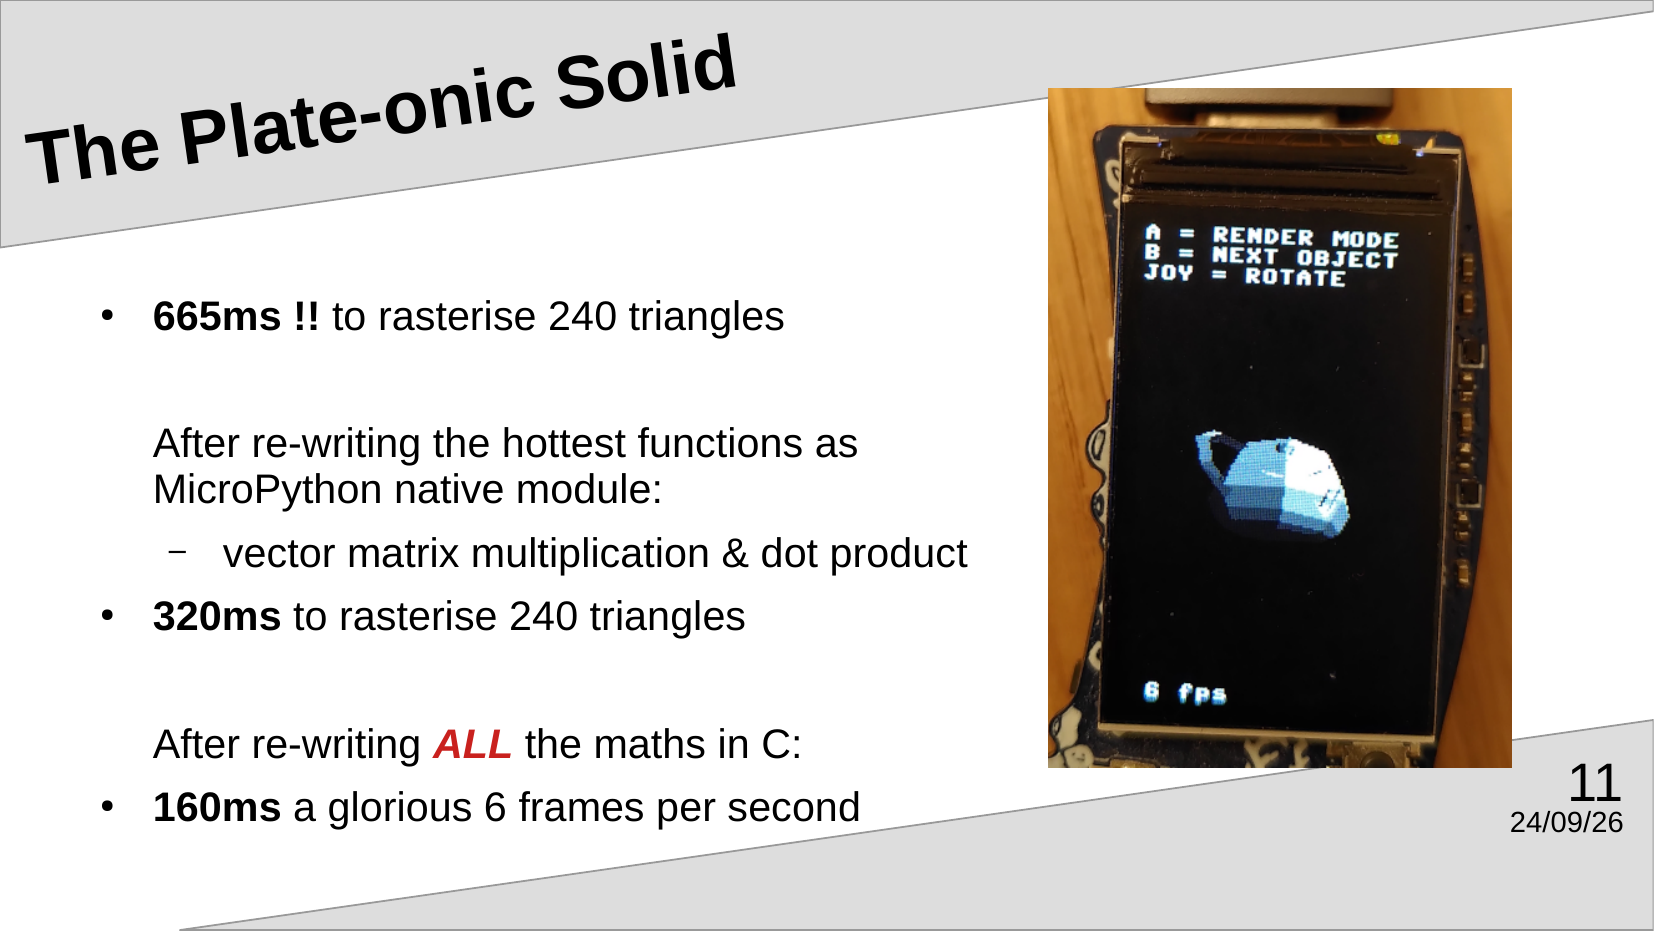

The Plate-onic Solid
# 665ms !! to rasterise 240 triangles
After re-writing the hottest functions as MicroPython native module:
vector matrix multiplication & dot product
320ms to rasterise 240 triangles
After re-writing ALL the maths in C:
160ms a glorious 6 frames per second
11